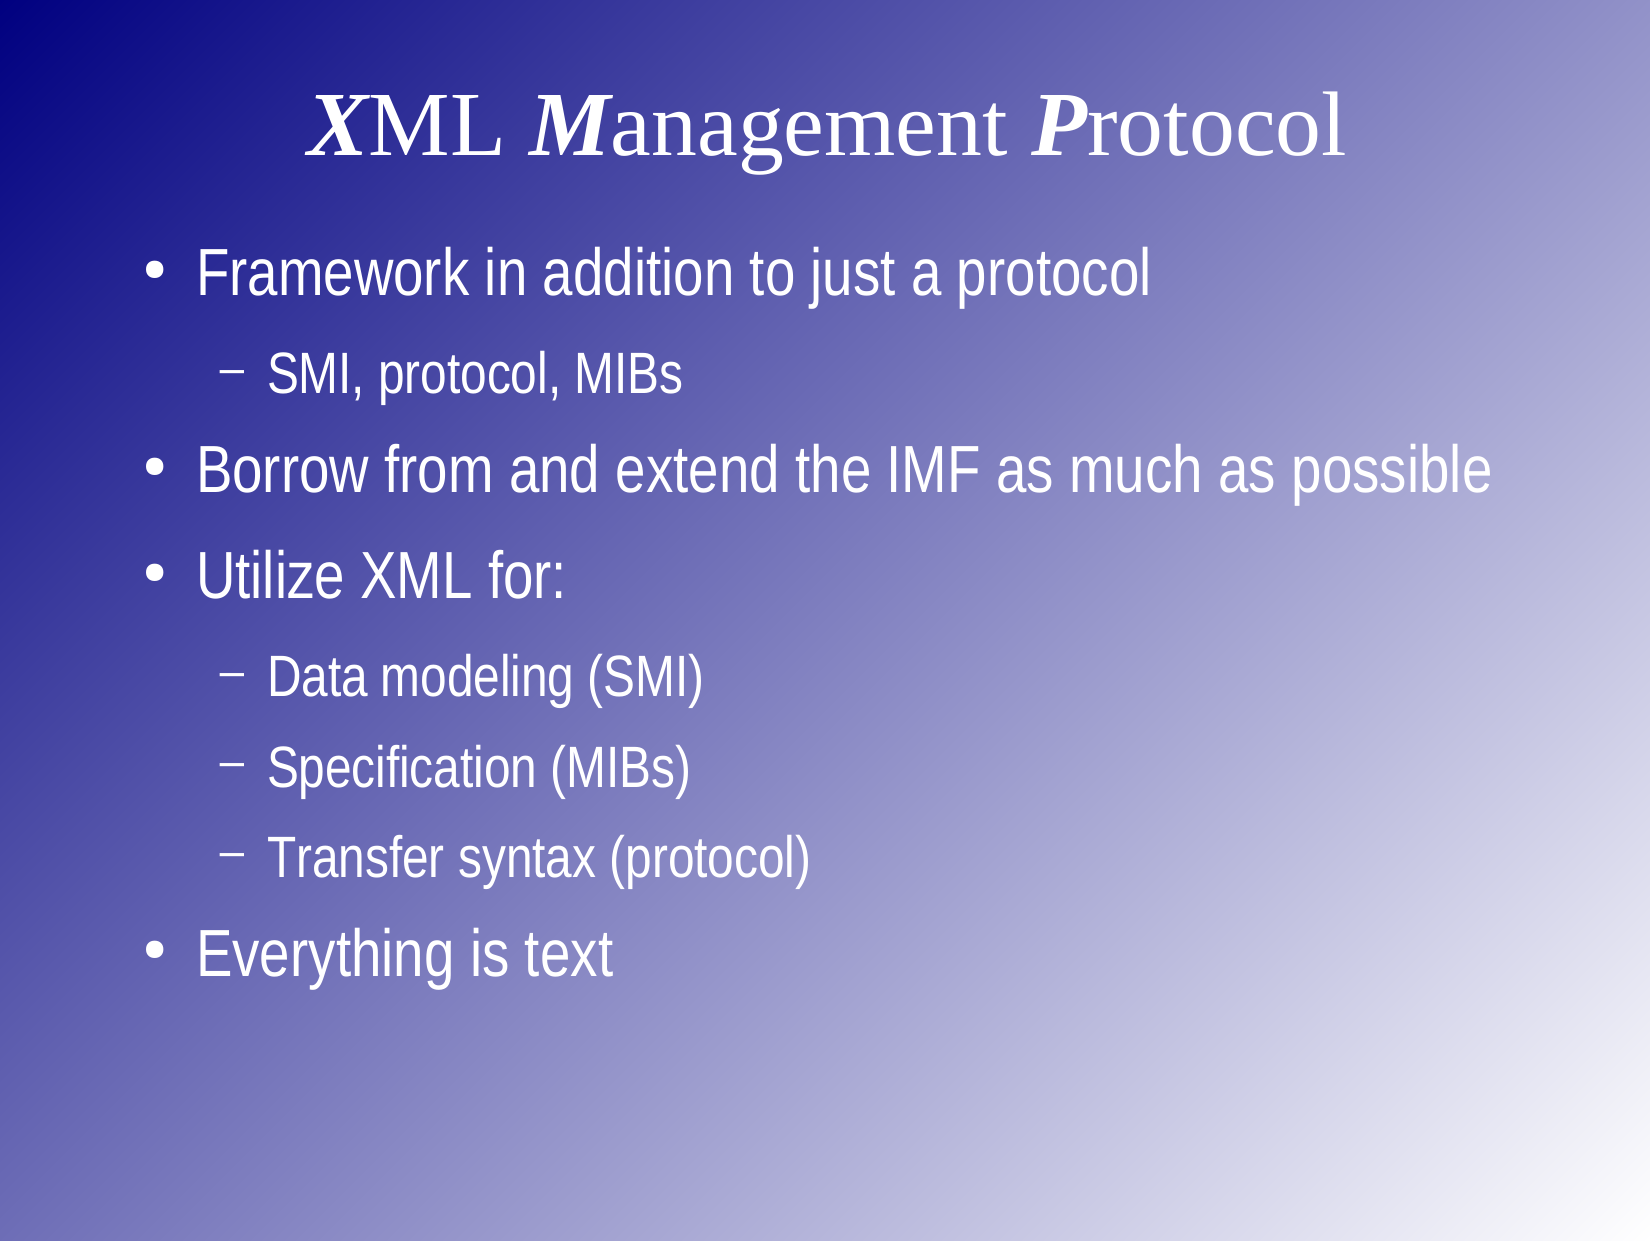

# XML Management Protocol
Framework in addition to just a protocol
SMI, protocol, MIBs
Borrow from and extend the IMF as much as possible
Utilize XML for:
Data modeling (SMI)
Specification (MIBs)
Transfer syntax (protocol)
Everything is text